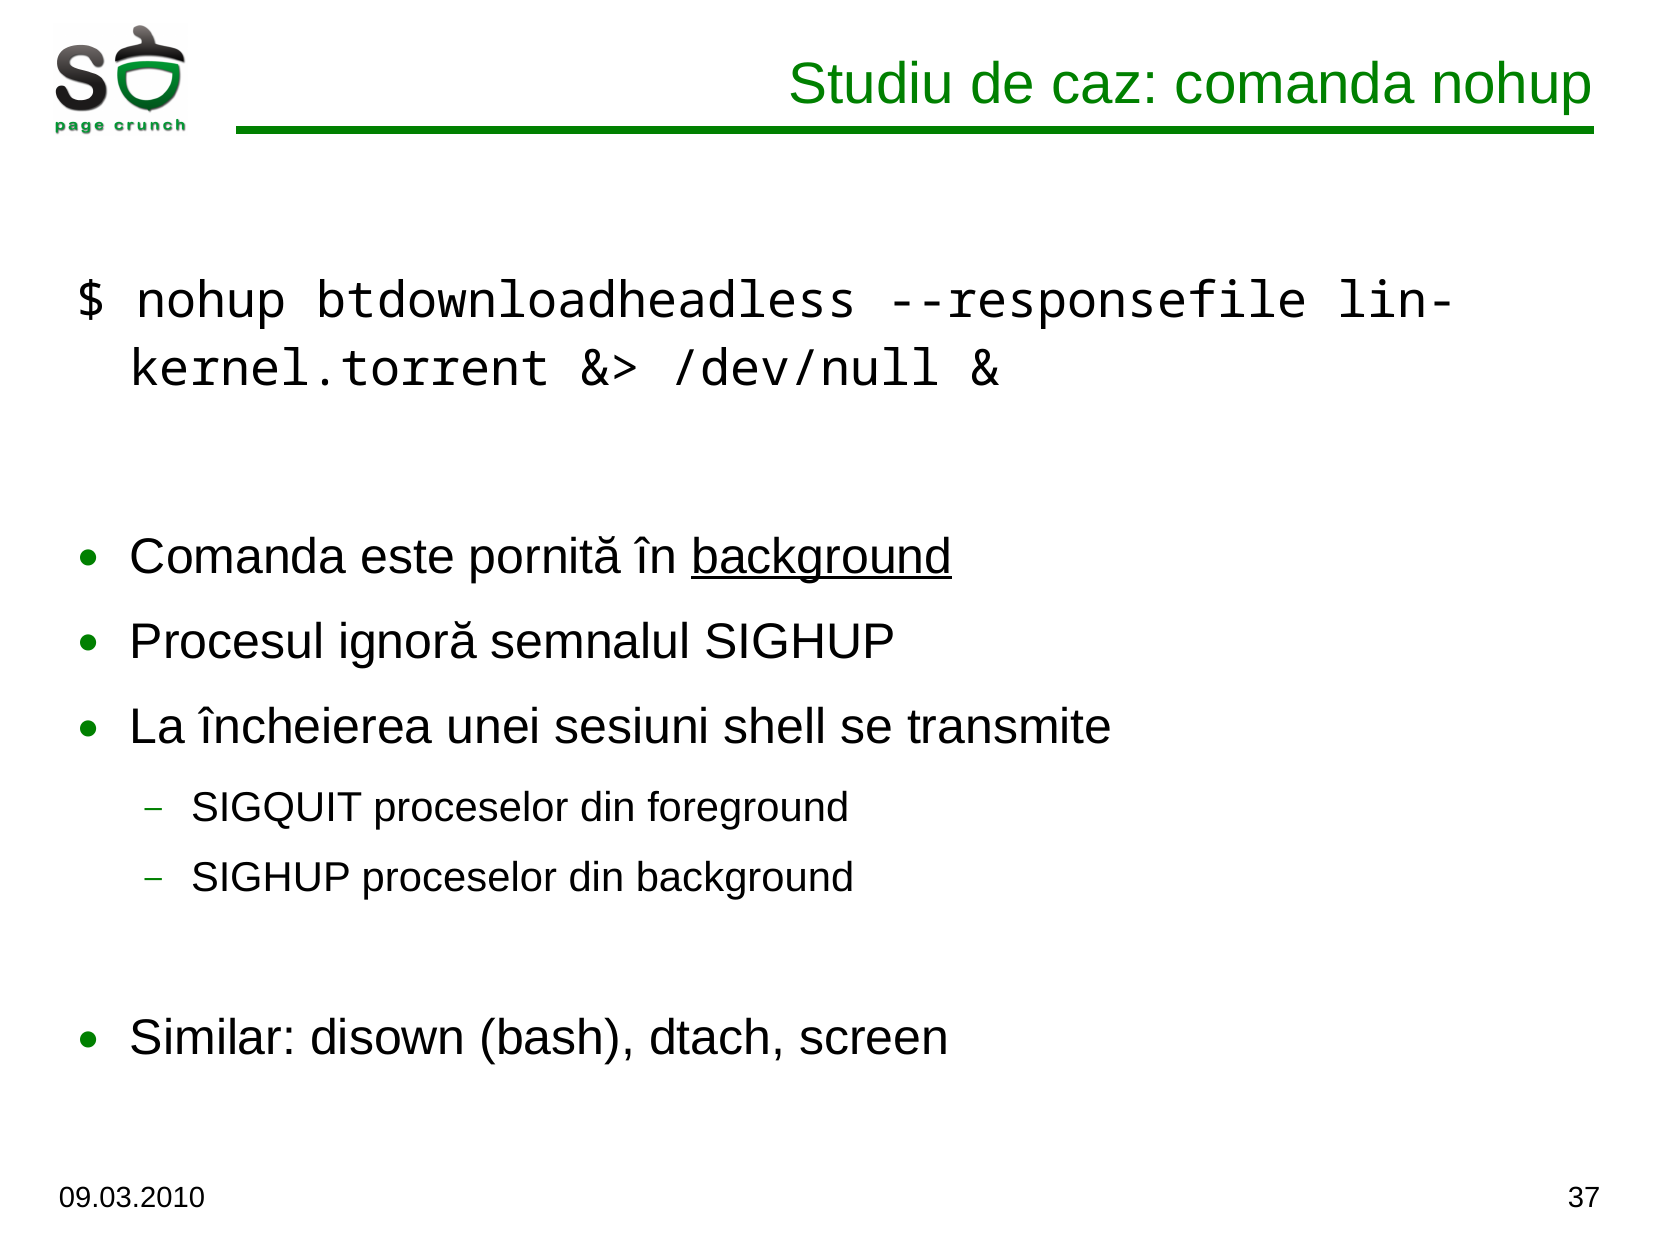

# Studiu de caz: comanda nohup
$ nohup btdownloadheadless --responsefile lin-kernel.torrent &> /dev/null &
Comanda este pornită în background
Procesul ignoră semnalul SIGHUP
La încheierea unei sesiuni shell se transmite
SIGQUIT proceselor din foreground
SIGHUP proceselor din background
Similar: disown (bash), dtach, screen
09.03.2010
37